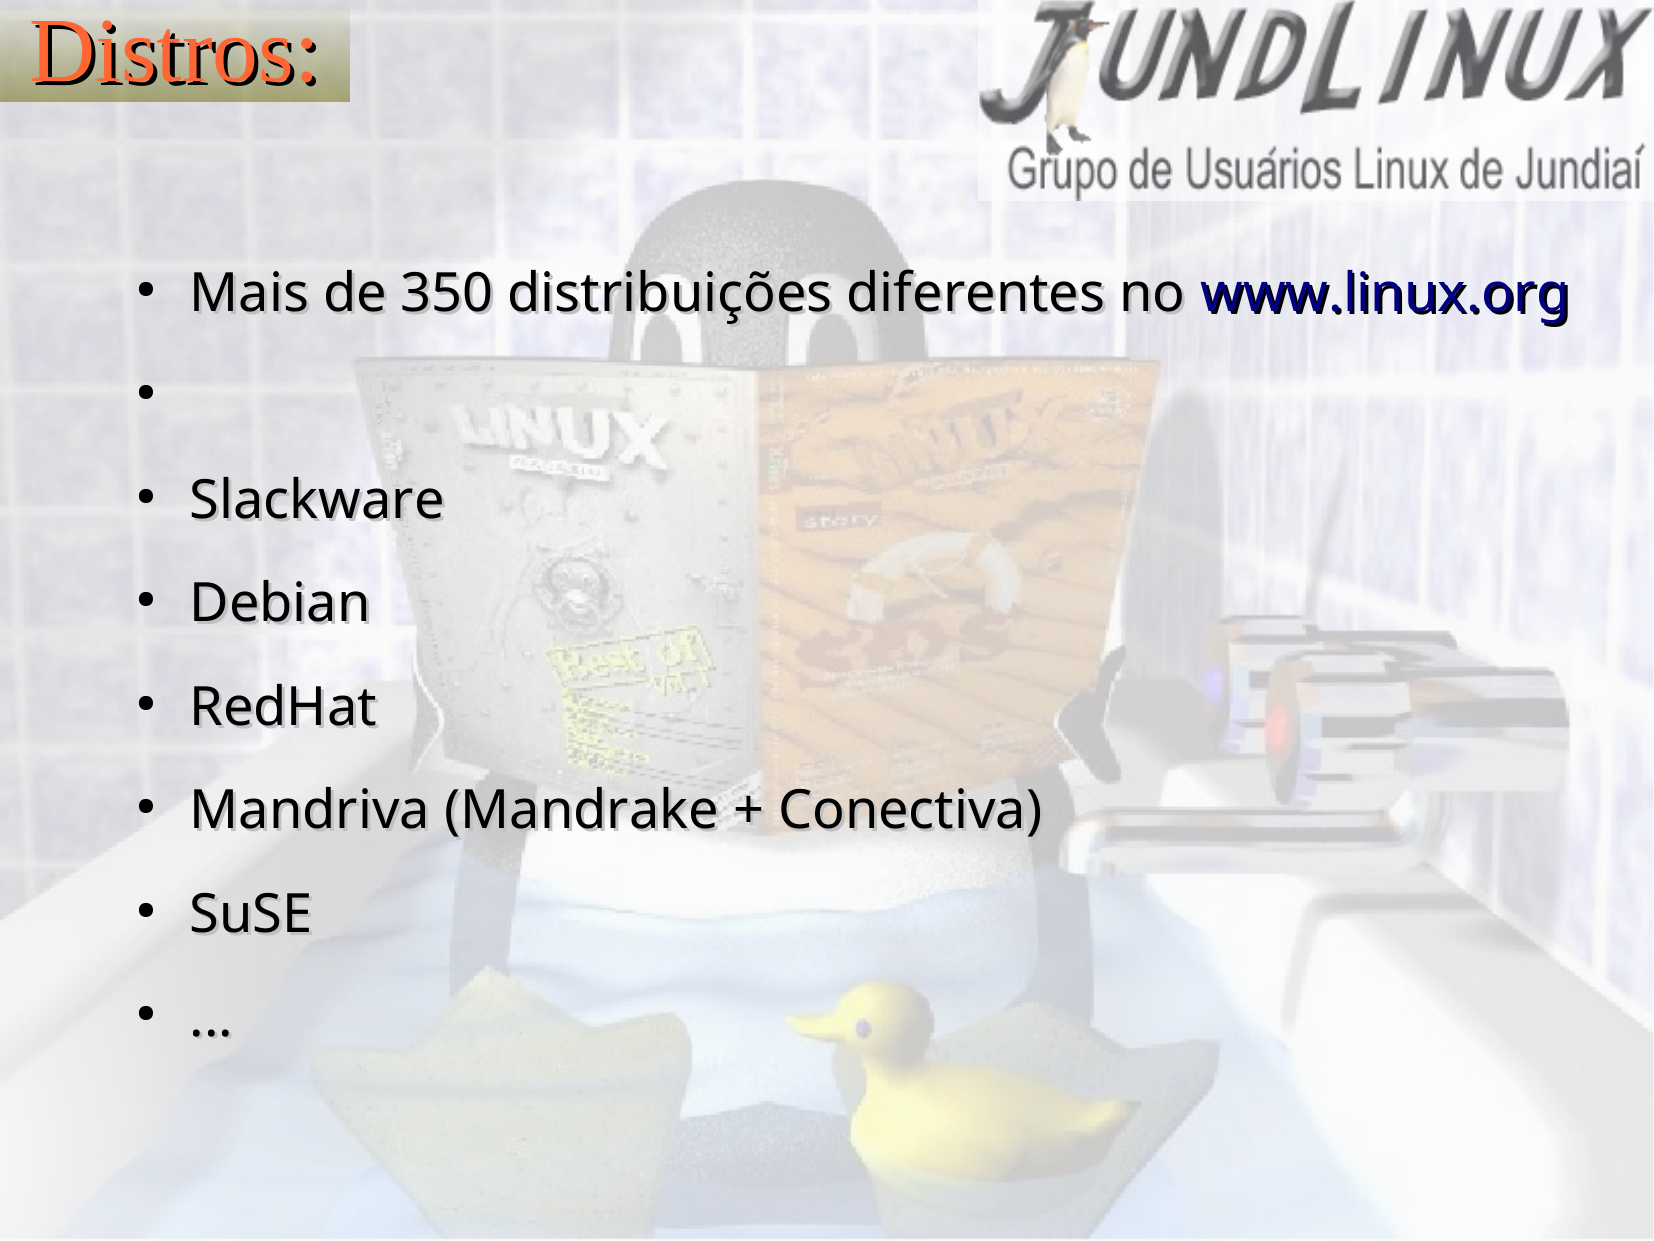

Distros:
# Mais de 350 distribuições diferentes no www.linux.org
Slackware
Debian
RedHat
Mandriva (Mandrake + Conectiva)
SuSE
...